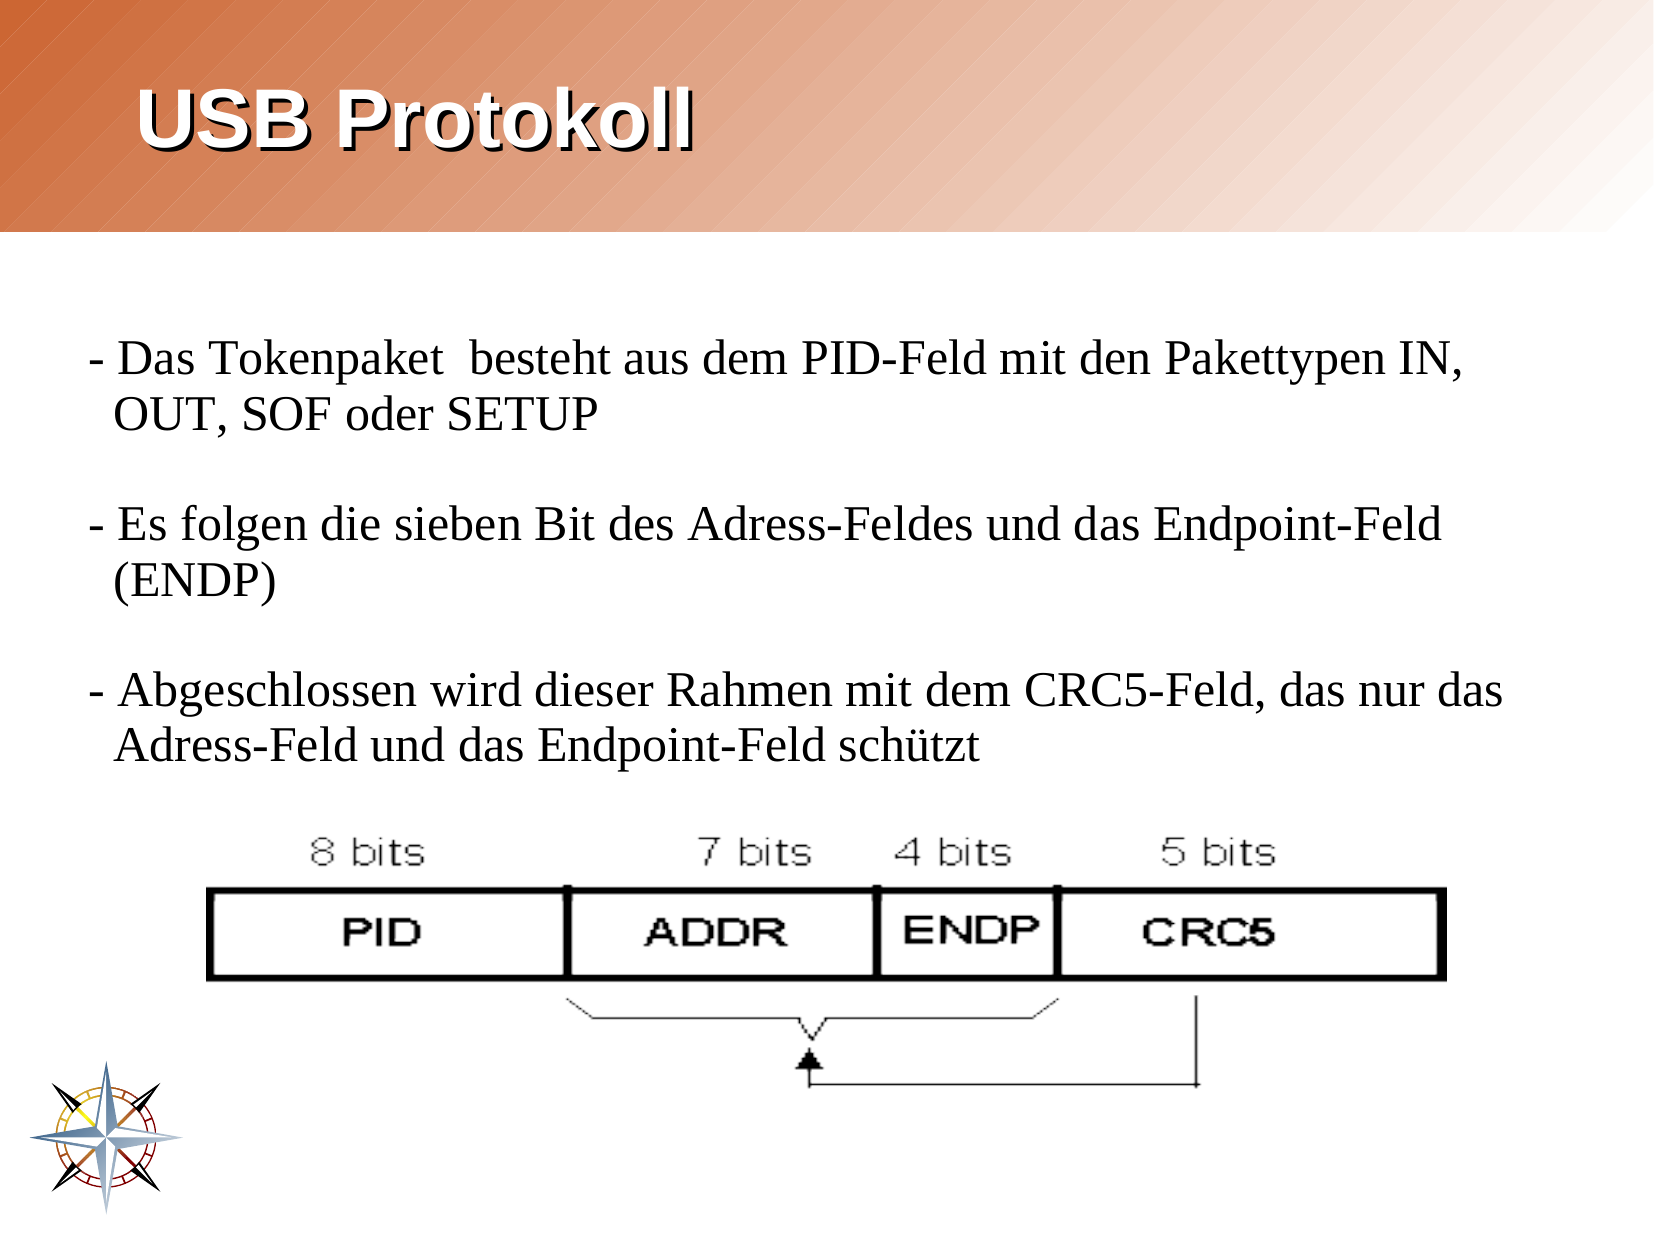

# USB Protokoll
- Das Tokenpaket besteht aus dem PID-Feld mit den Pakettypen IN, OUT, SOF oder SETUP
- Es folgen die sieben Bit des Adress-Feldes und das Endpoint-Feld (ENDP)
- Abgeschlossen wird dieser Rahmen mit dem CRC5-Feld, das nur das
 Adress-Feld und das Endpoint-Feld schützt